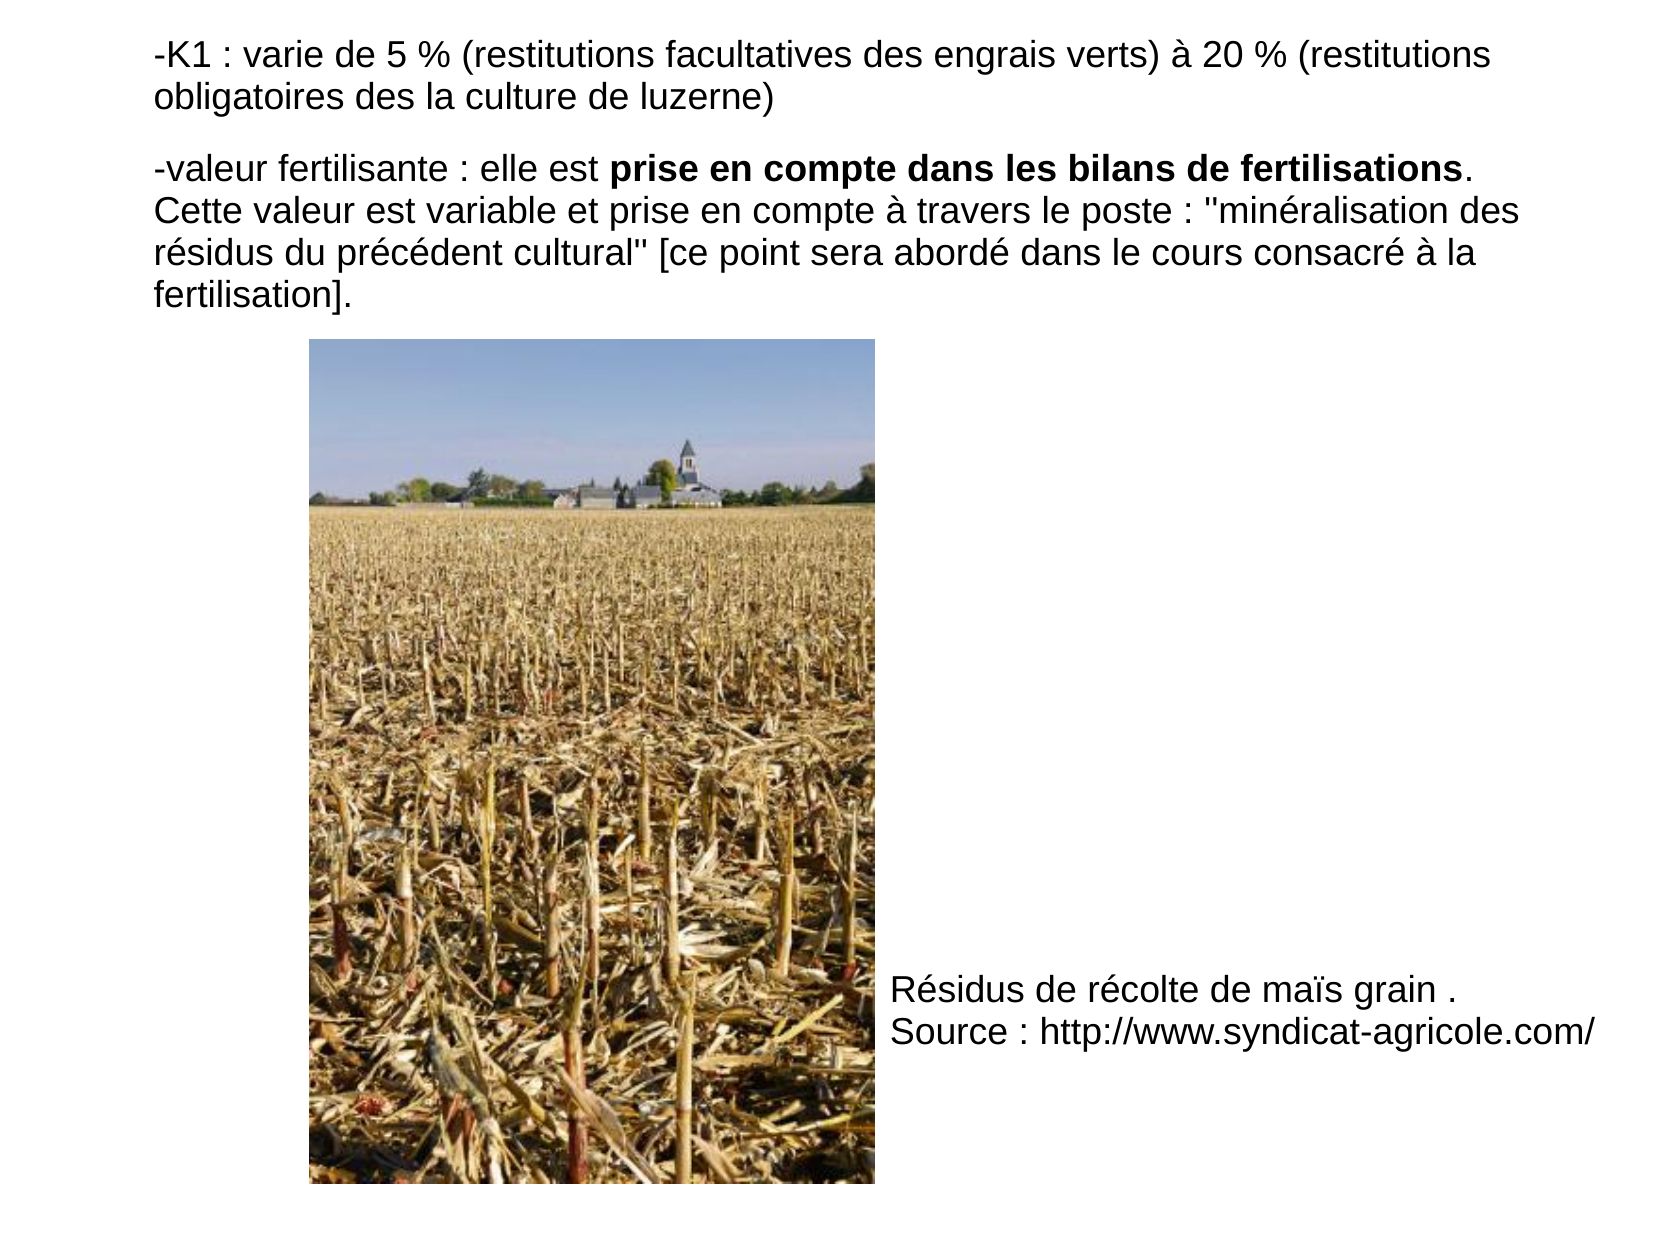

# -K1 : varie de 5 % (restitutions facultatives des engrais verts) à 20 % (restitutions obligatoires des la culture de luzerne)
-valeur fertilisante : elle est prise en compte dans les bilans de fertilisations. Cette valeur est variable et prise en compte à travers le poste : ''minéralisation des résidus du précédent cultural'' [ce point sera abordé dans le cours consacré à la fertilisation].
Résidus de récolte de maïs grain .
Source : http://www.syndicat-agricole.com/